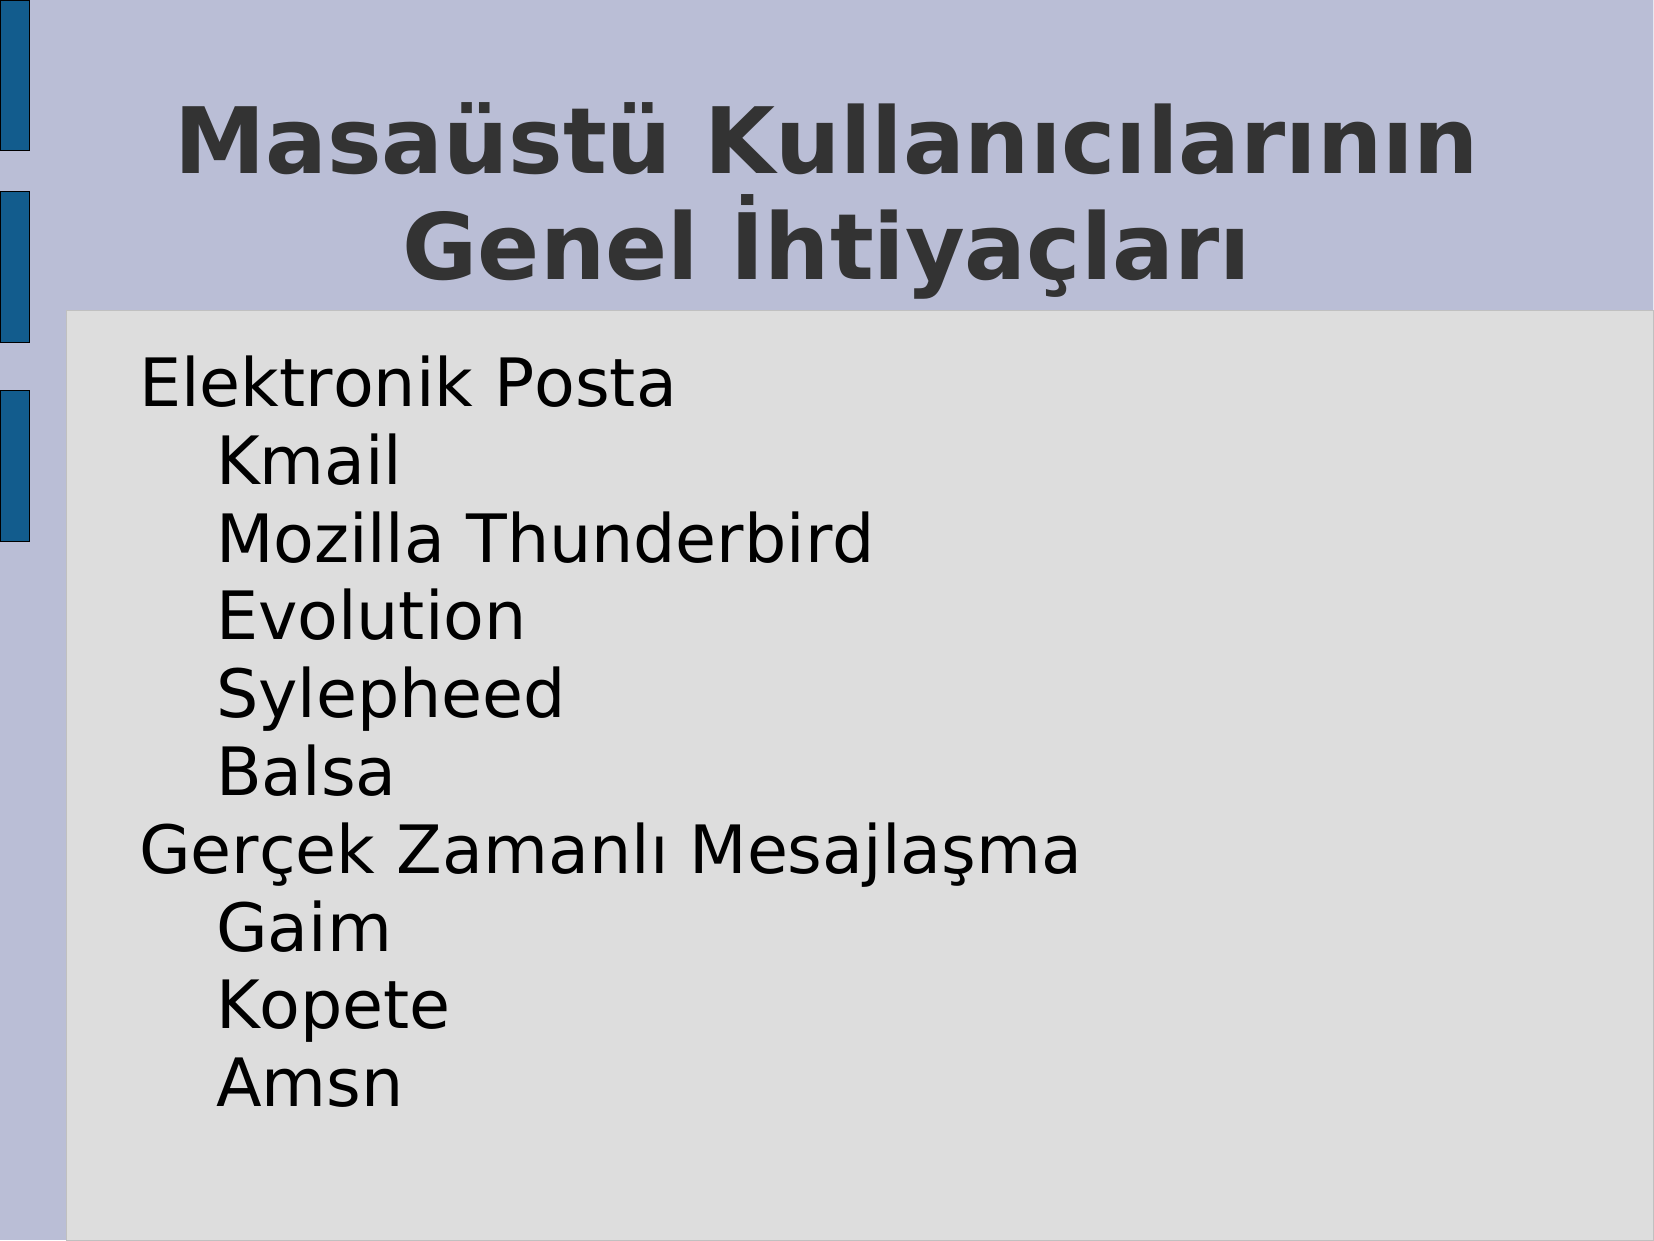

# Masaüstü Kullanıcılarının Genel İhtiyaçları
Elektronik Posta
Kmail
Mozilla Thunderbird
Evolution
Sylepheed
Balsa
Gerçek Zamanlı Mesajlaşma
Gaim
Kopete
Amsn